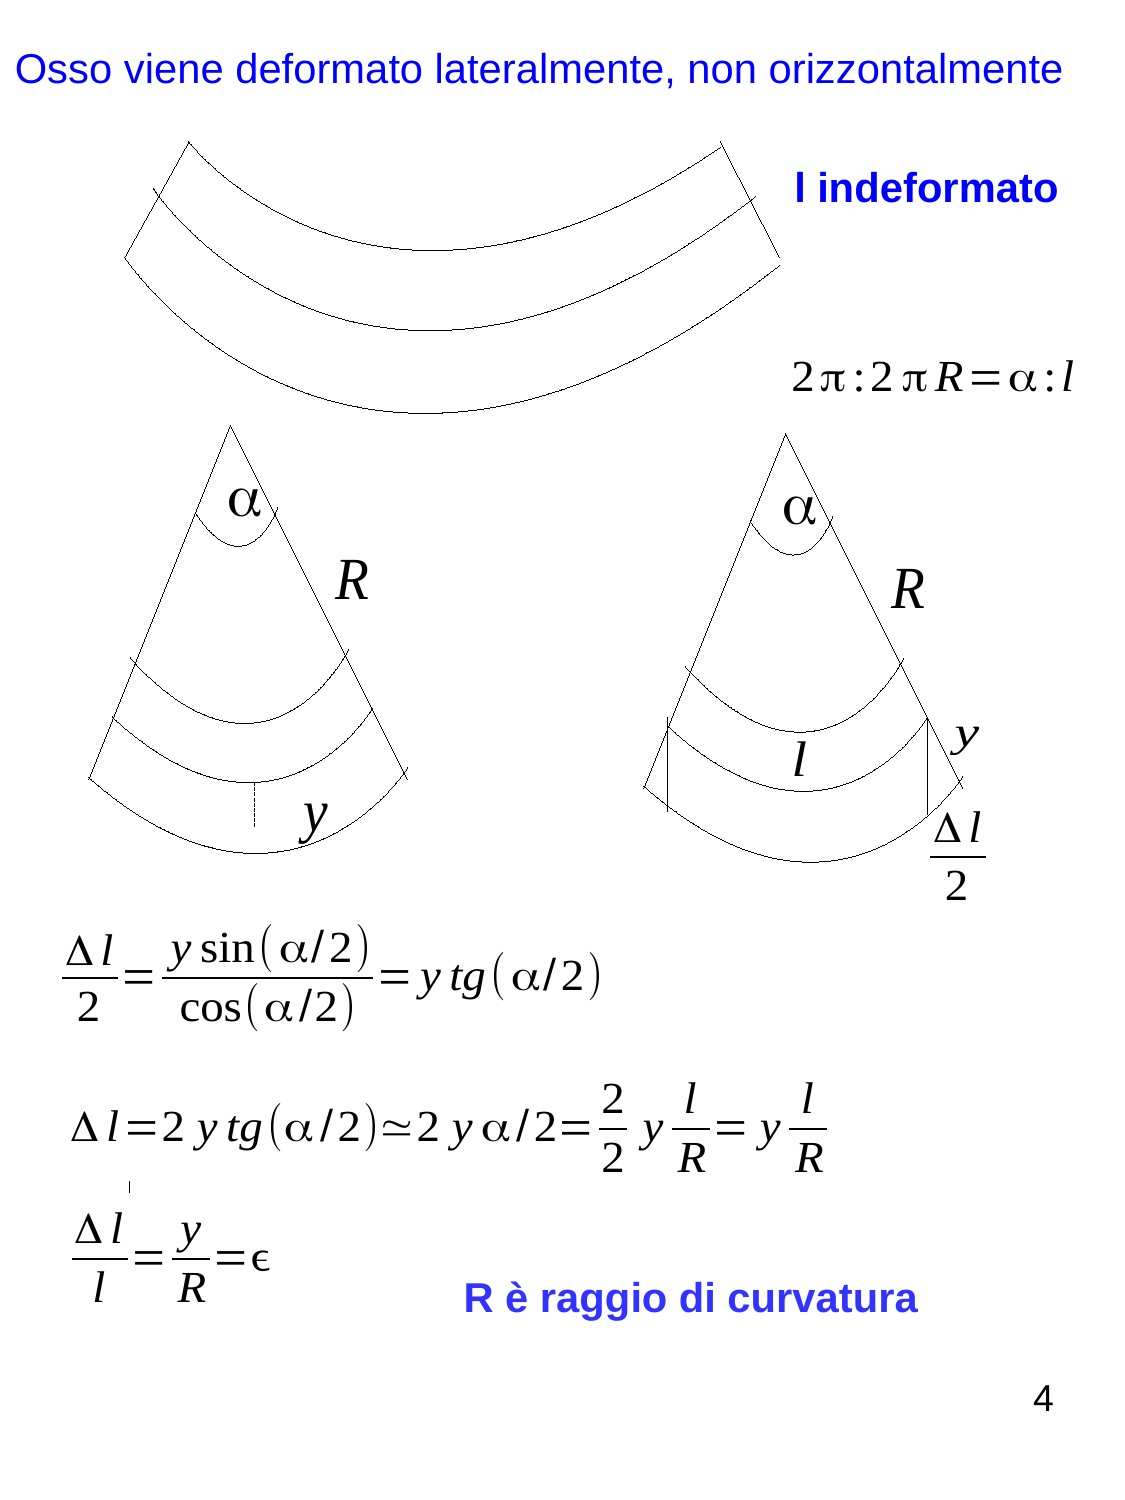

Osso viene deformato lateralmente, non orizzontalmente
l indeformato
R è raggio di curvatura
P3 Forze Conservative
4